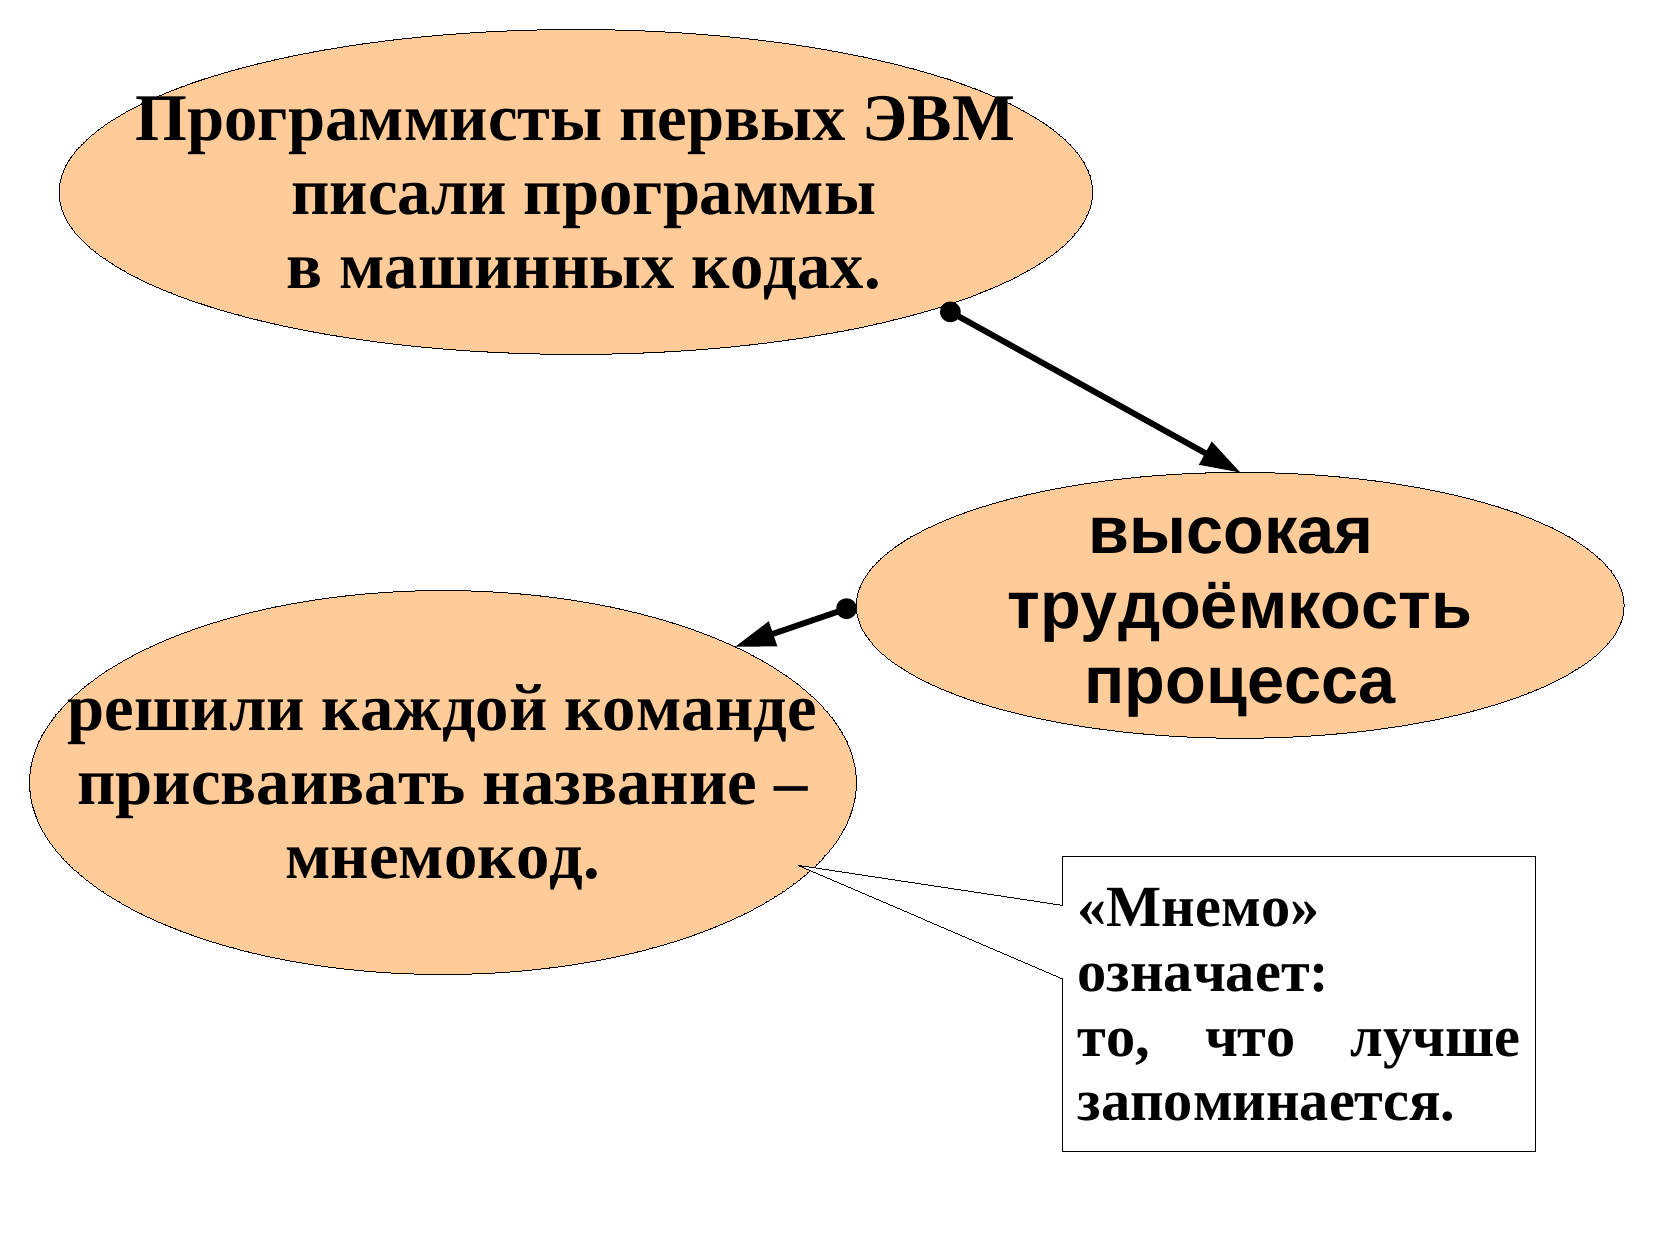

Программисты первых ЭВМ
 писали программы
 в машинных кодах.
высокая
трудоёмкость
процесса
решили каждой команде
 присваивать название –
мнемокод.
«Мнемо» означает:
то, что лучше запоминается.